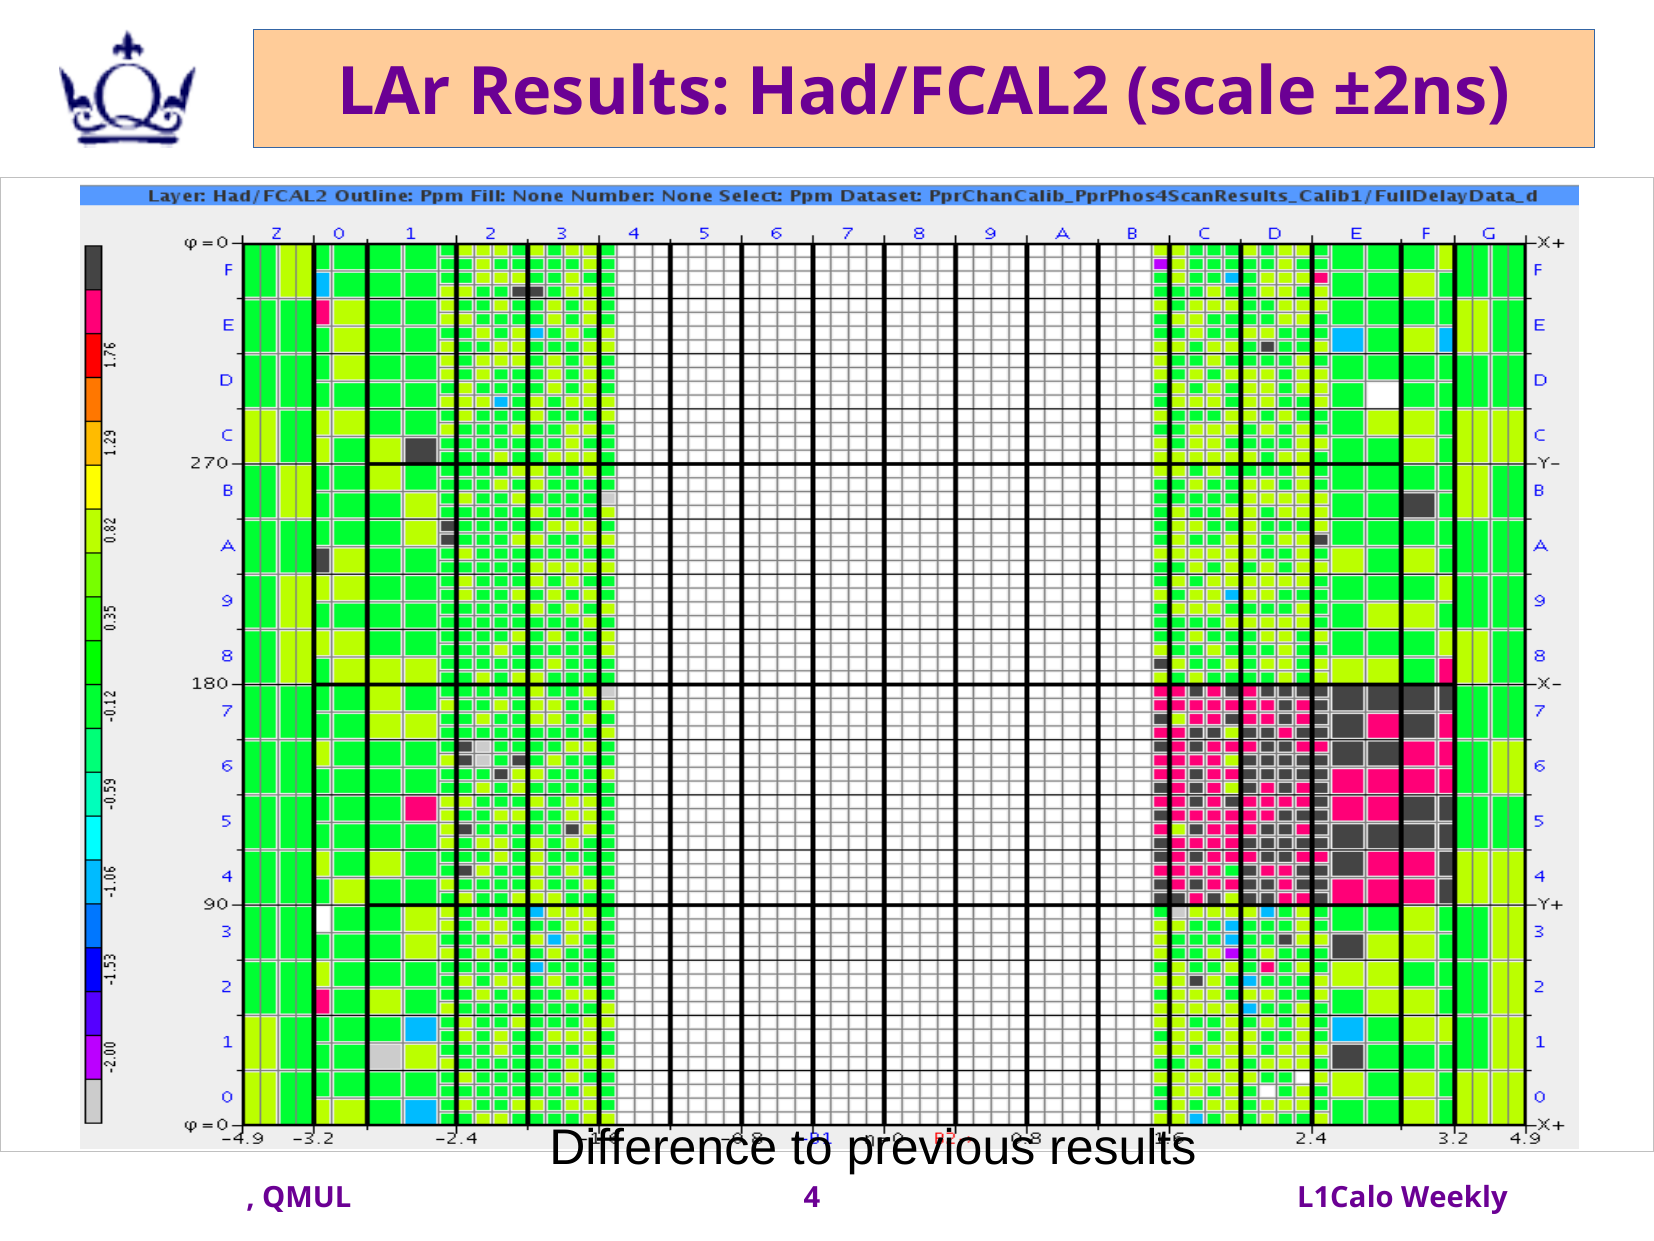

# LAr Results: Had/FCAL2 (scale ±2ns)
Difference to previous results